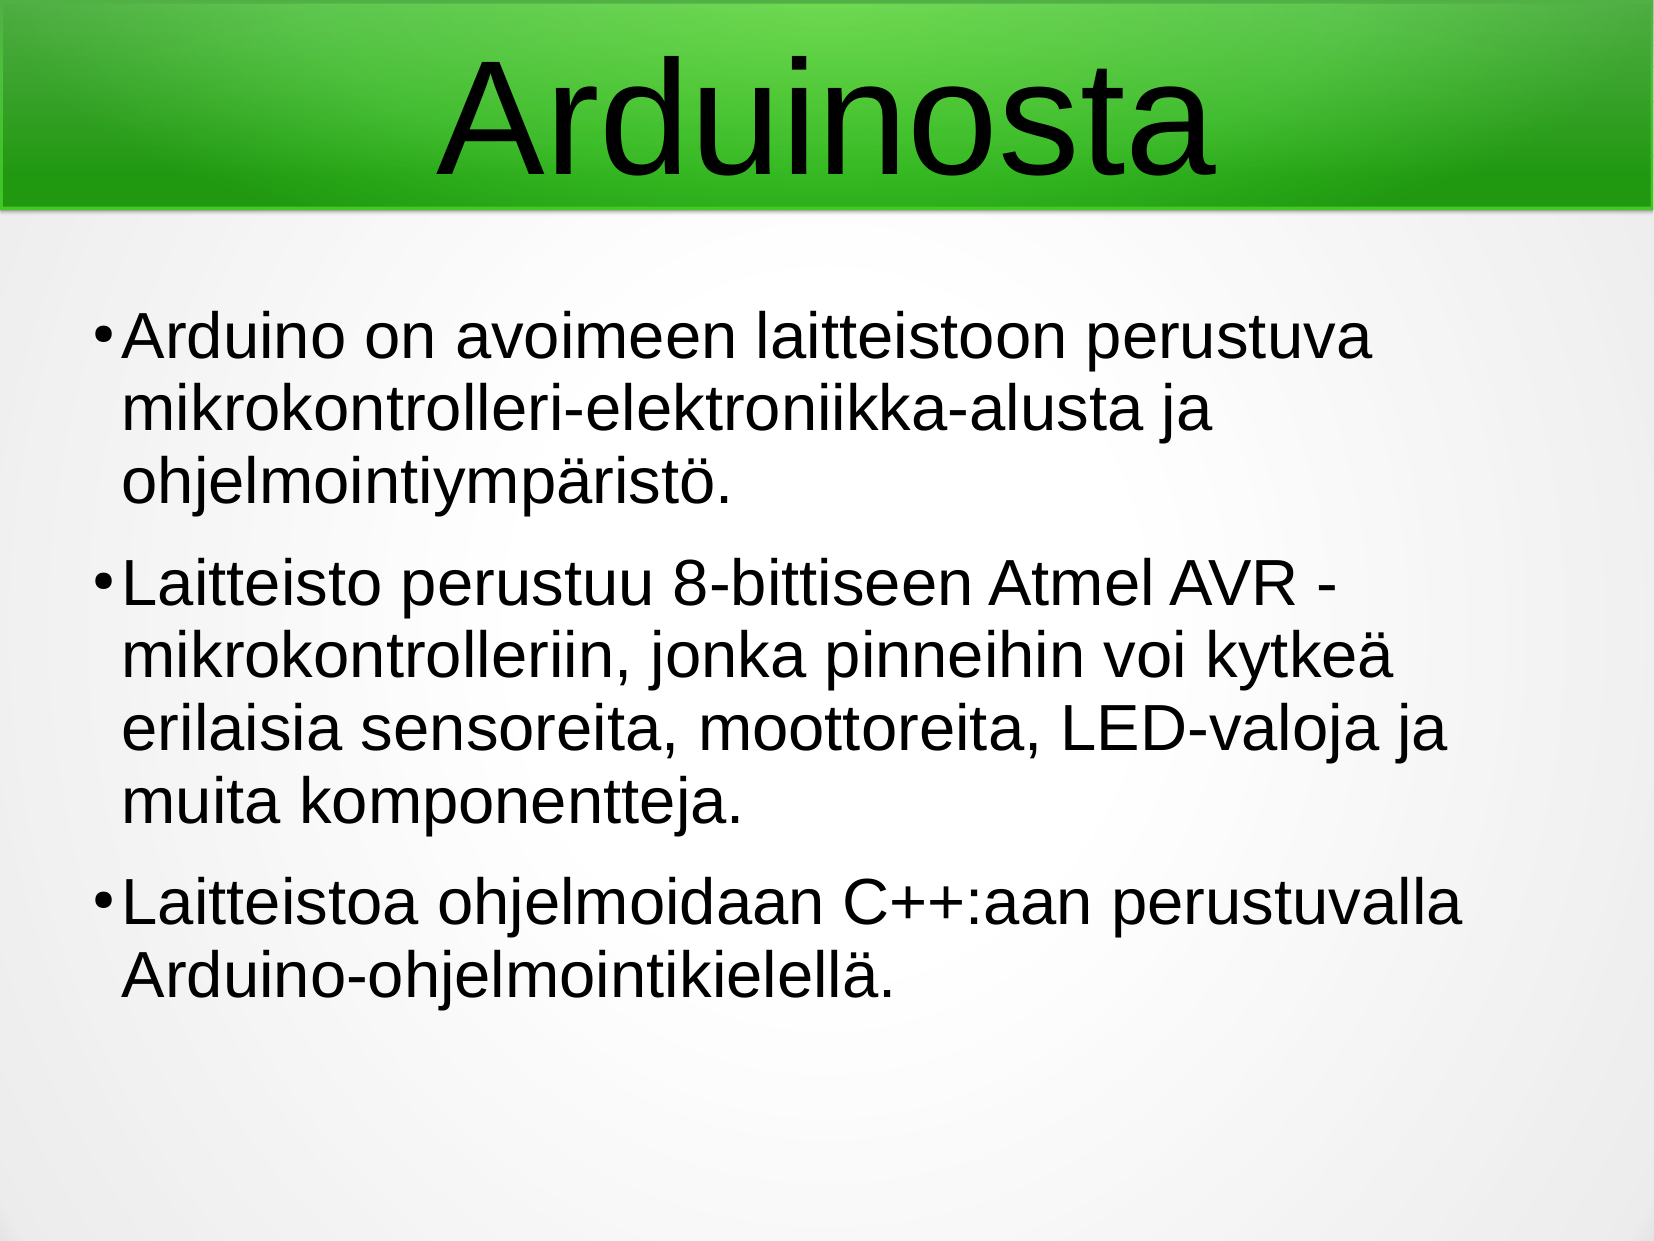

# Arduinosta
Arduino on avoimeen laitteistoon perustuva mikrokontrolleri-elektroniikka-alusta ja ohjelmointiympäristö.
Laitteisto perustuu 8-bittiseen Atmel AVR -mikrokontrolleriin, jonka pinneihin voi kytkeä erilaisia sensoreita, moottoreita, LED-valoja ja muita komponentteja.
Laitteistoa ohjelmoidaan C++:aan perustuvalla Arduino-ohjelmointikielellä.